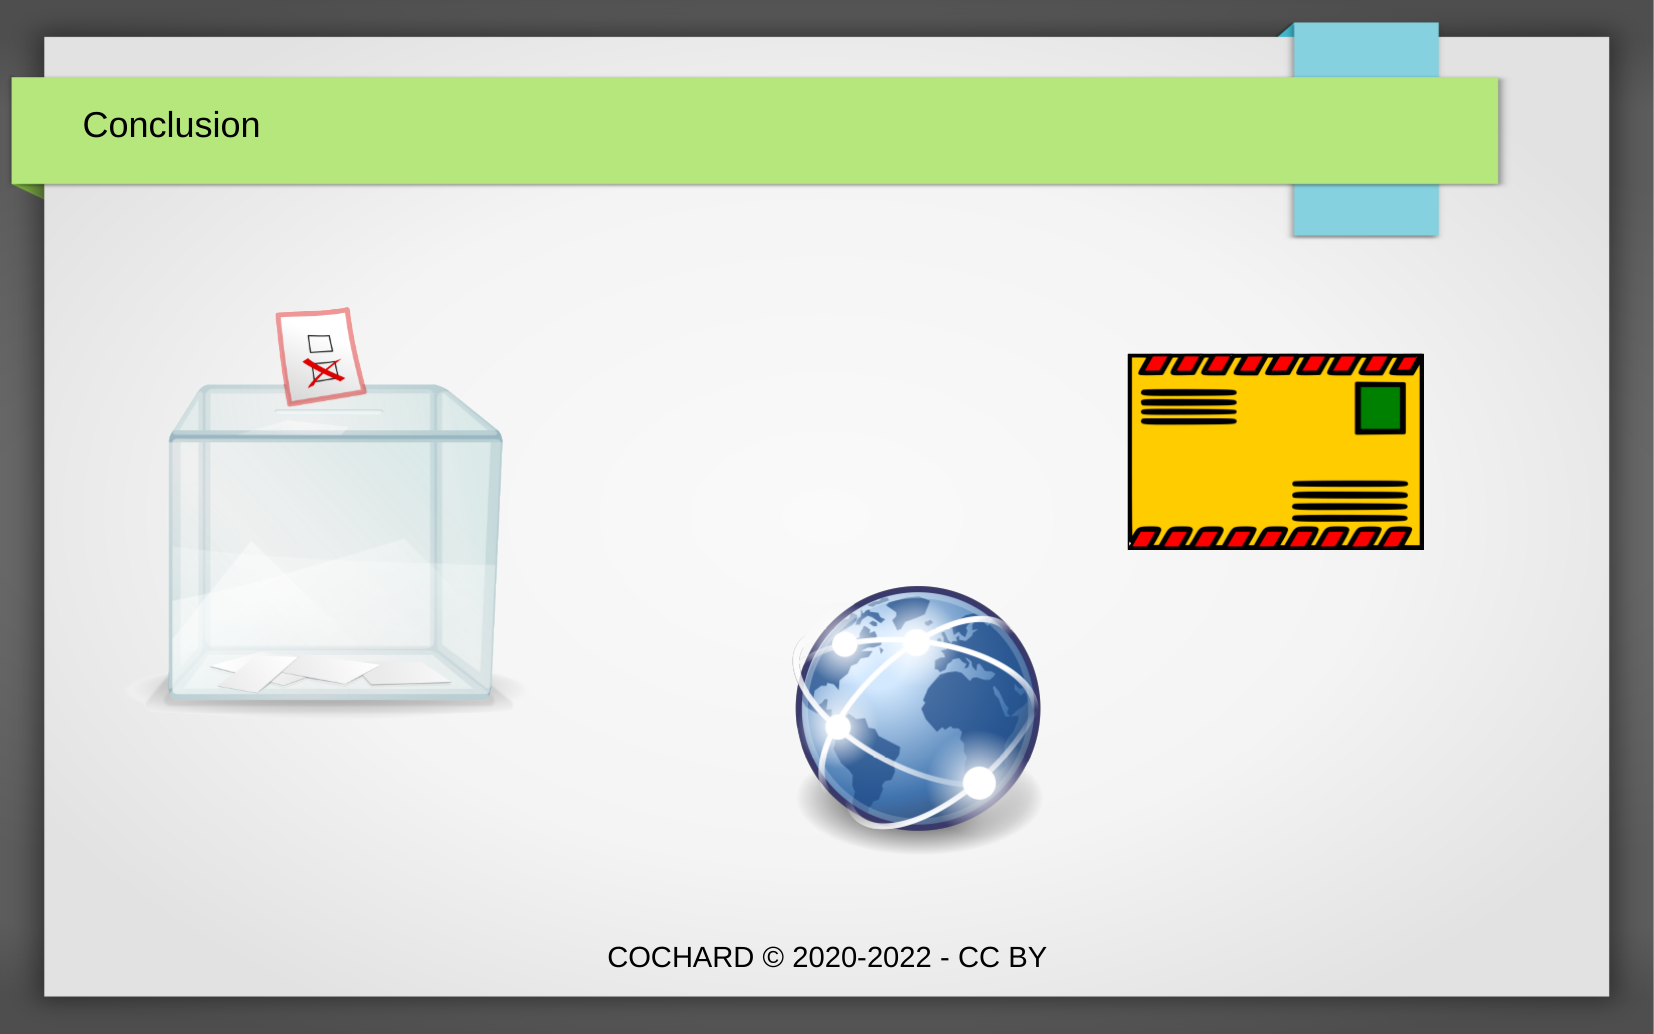

# Conclusion
COCHARD © 2020-2022 - CC BY